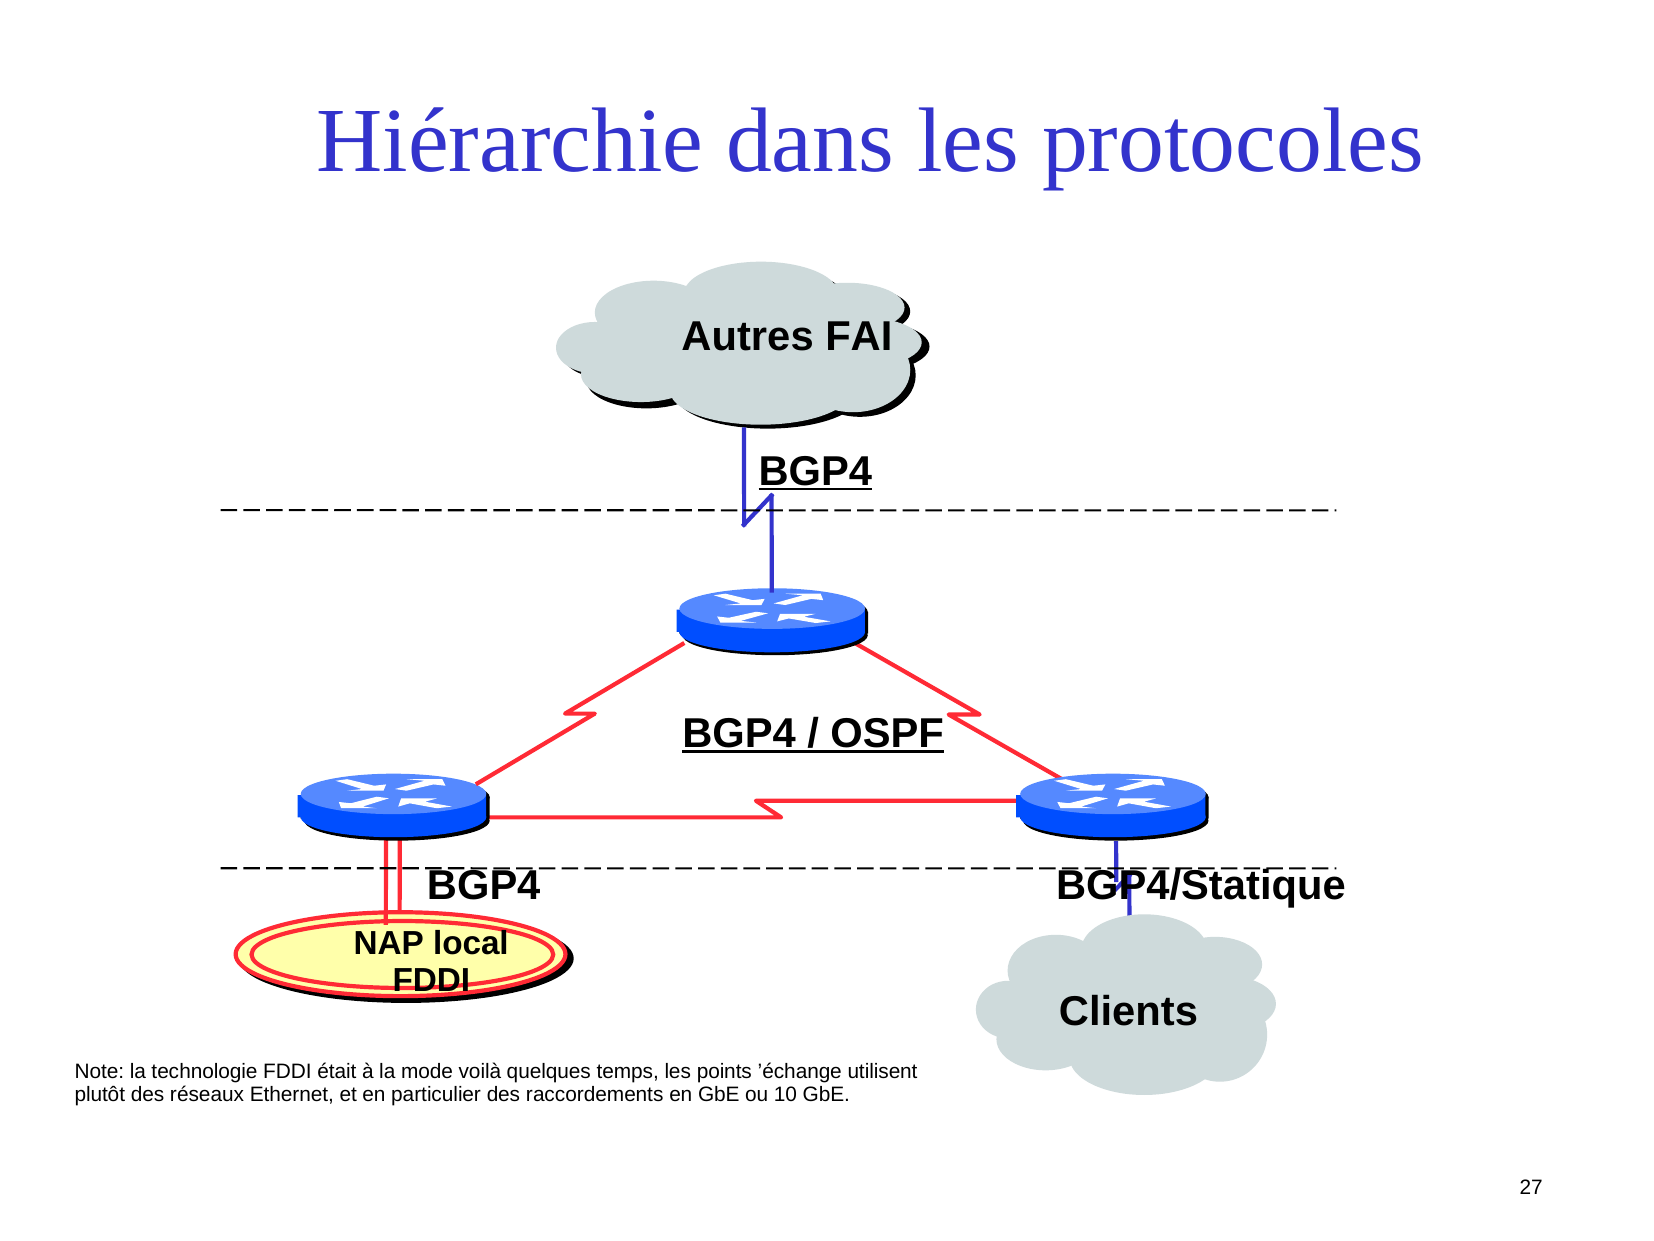

# Hiérarchie dans les protocoles
Autres FAI
BGP4 / OSPF
BGP4
BGP4/Statique
NAP local
FDDI
 Clients
BGP4
Note: la technologie FDDI était à la mode voilà quelques temps, les points ’échange utilisent plutôt des réseaux Ethernet, et en particulier des raccordements en GbE ou 10 GbE.